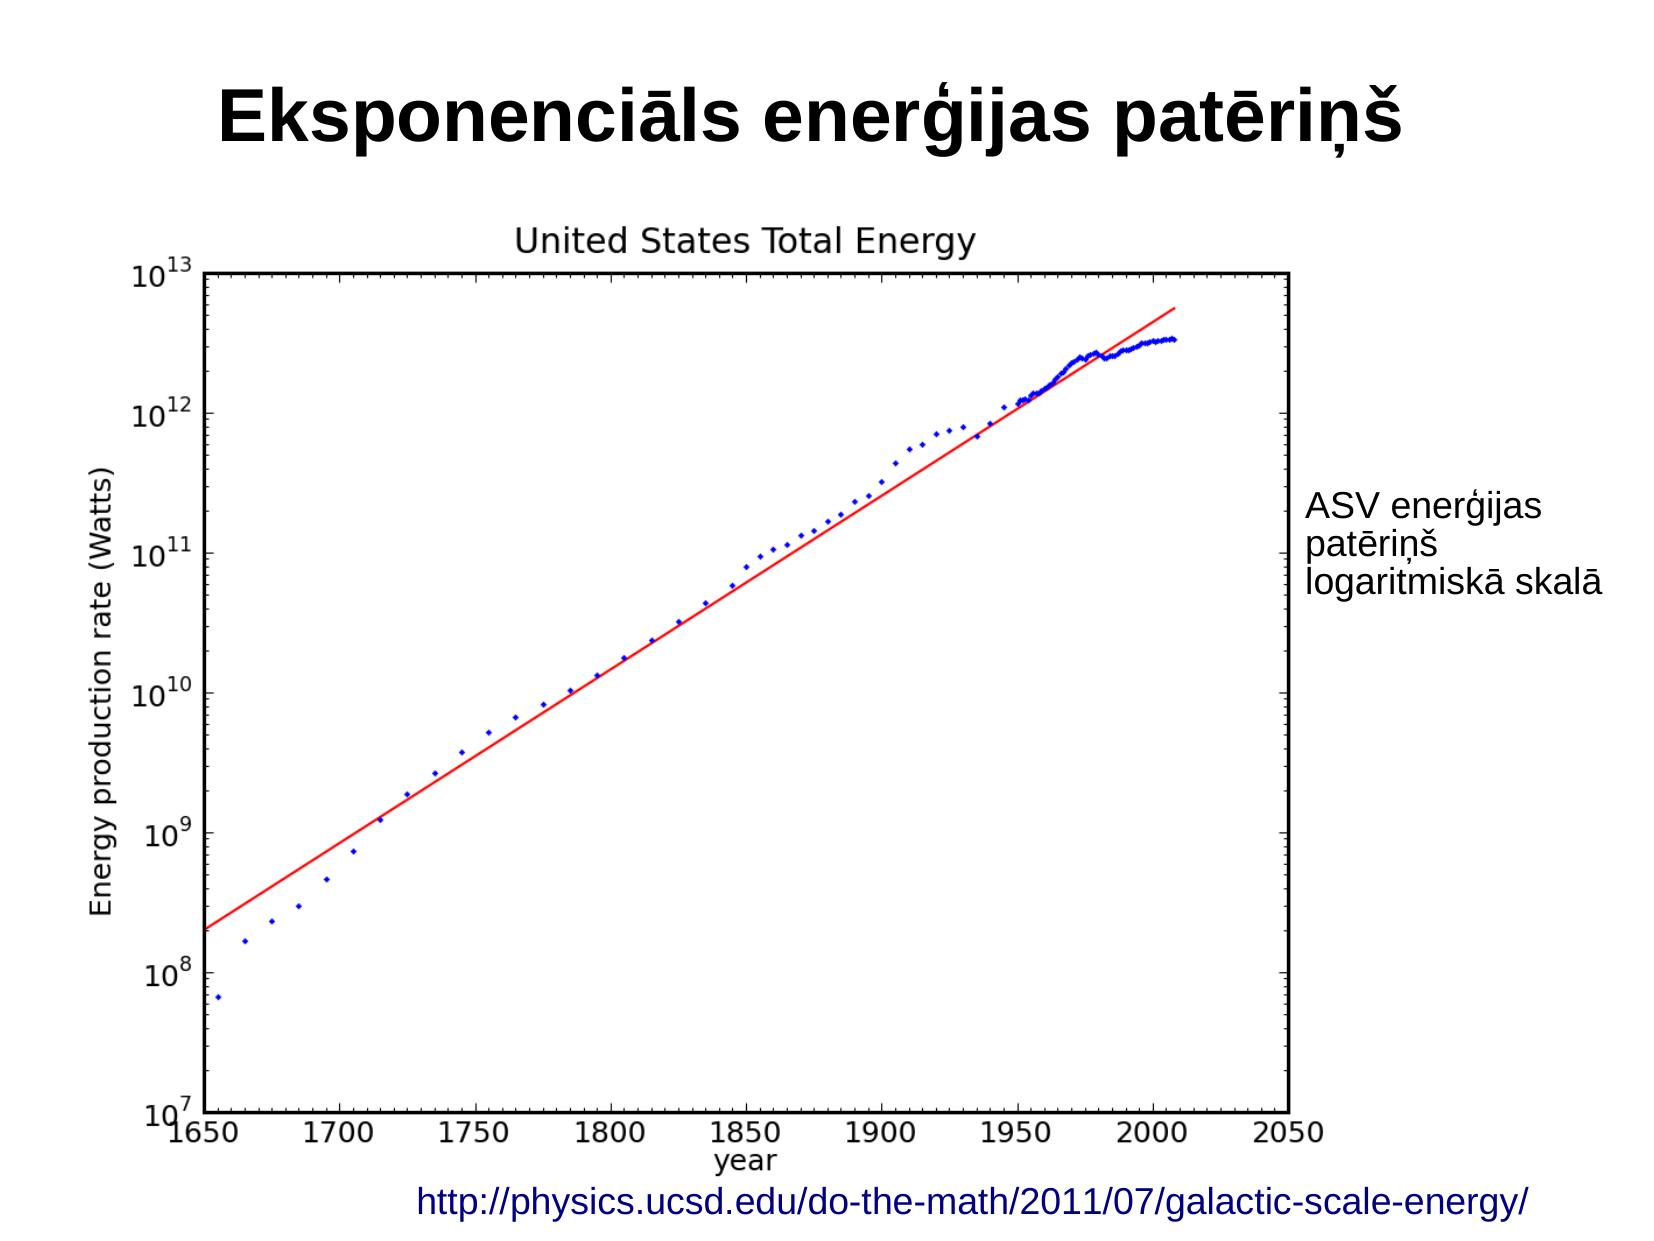

# Eksponenciāls enerģijas patēriņš
ASV enerģijas patēriņš logaritmiskā skalā
http://physics.ucsd.edu/do-the-math/2011/07/galactic-scale-energy/